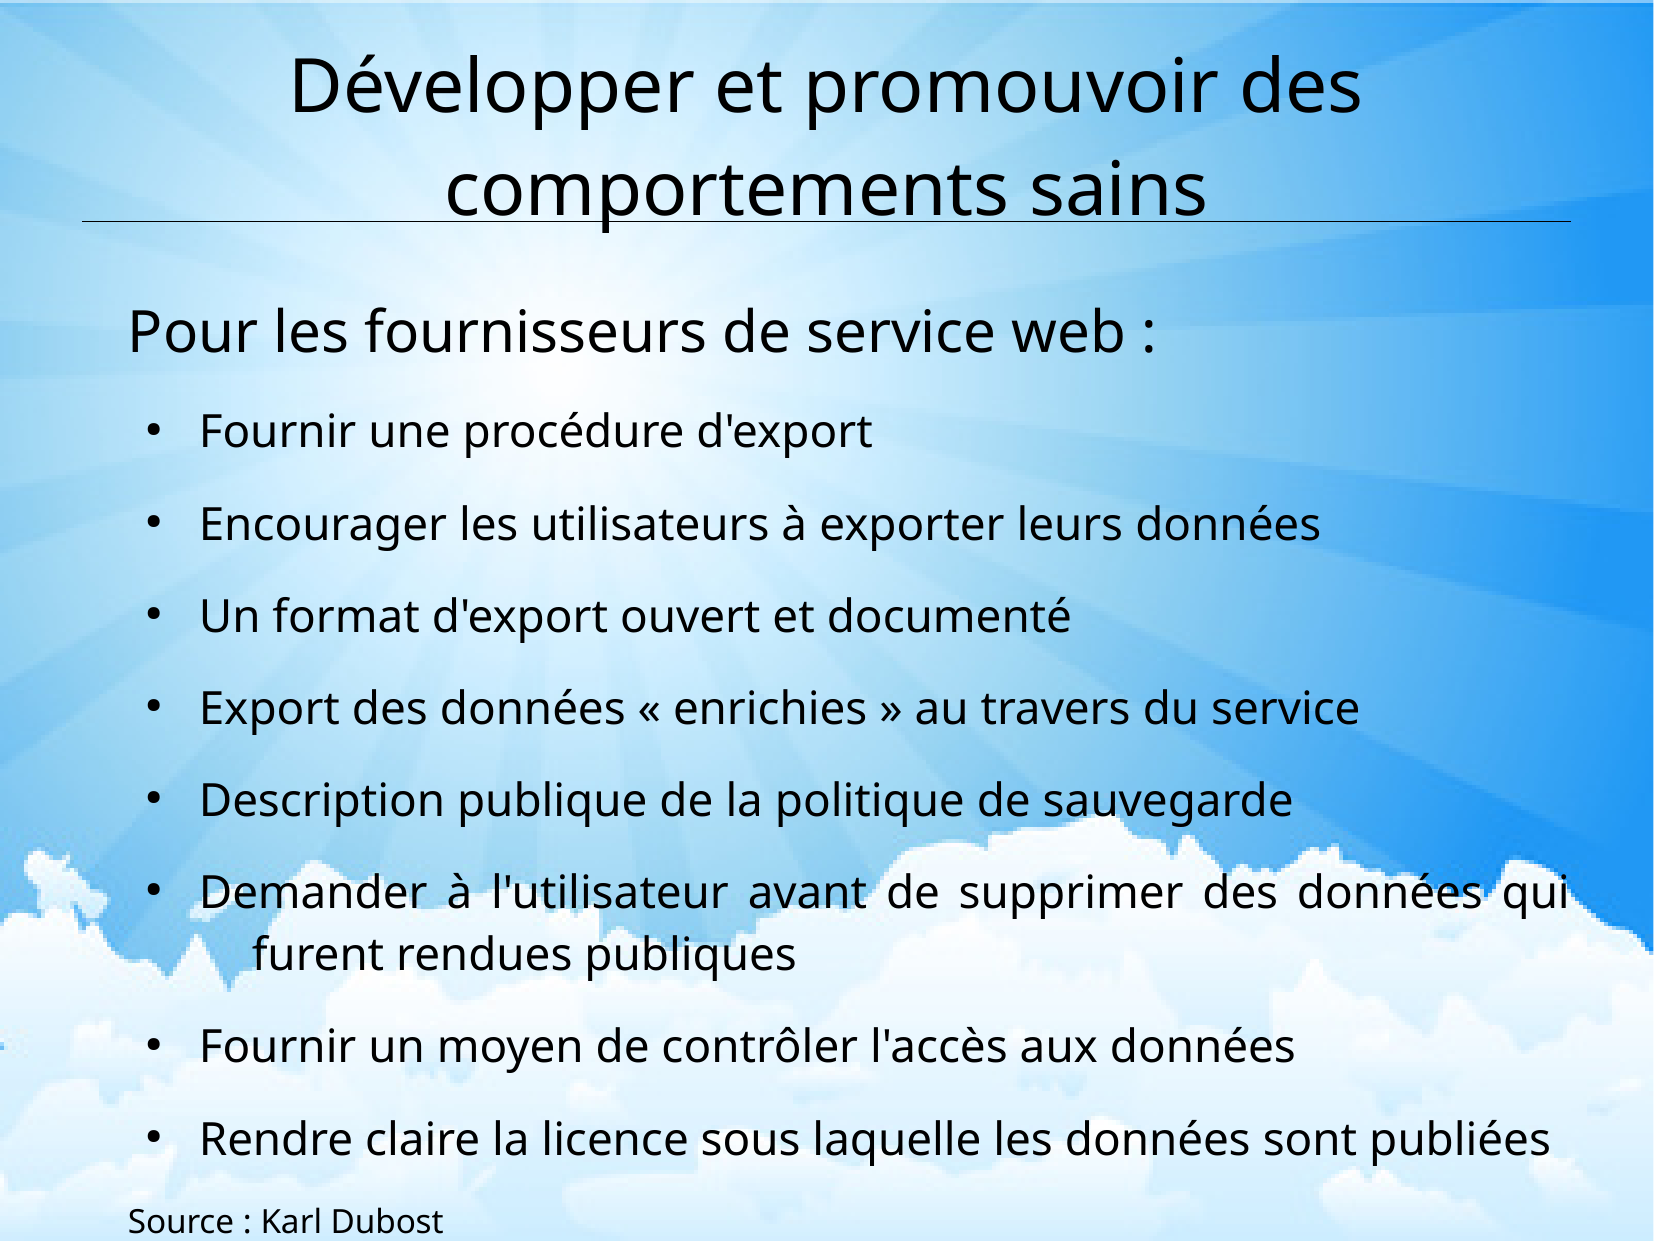

# Développer et promouvoir des comportements sains
Pour les fournisseurs de service web :
Fournir une procédure d'export
Encourager les utilisateurs à exporter leurs données
Un format d'export ouvert et documenté
Export des données « enrichies » au travers du service
Description publique de la politique de sauvegarde
Demander à l'utilisateur avant de supprimer des données qui furent rendues publiques
Fournir un moyen de contrôler l'accès aux données
Rendre claire la licence sous laquelle les données sont publiées
Source : Karl Dubost